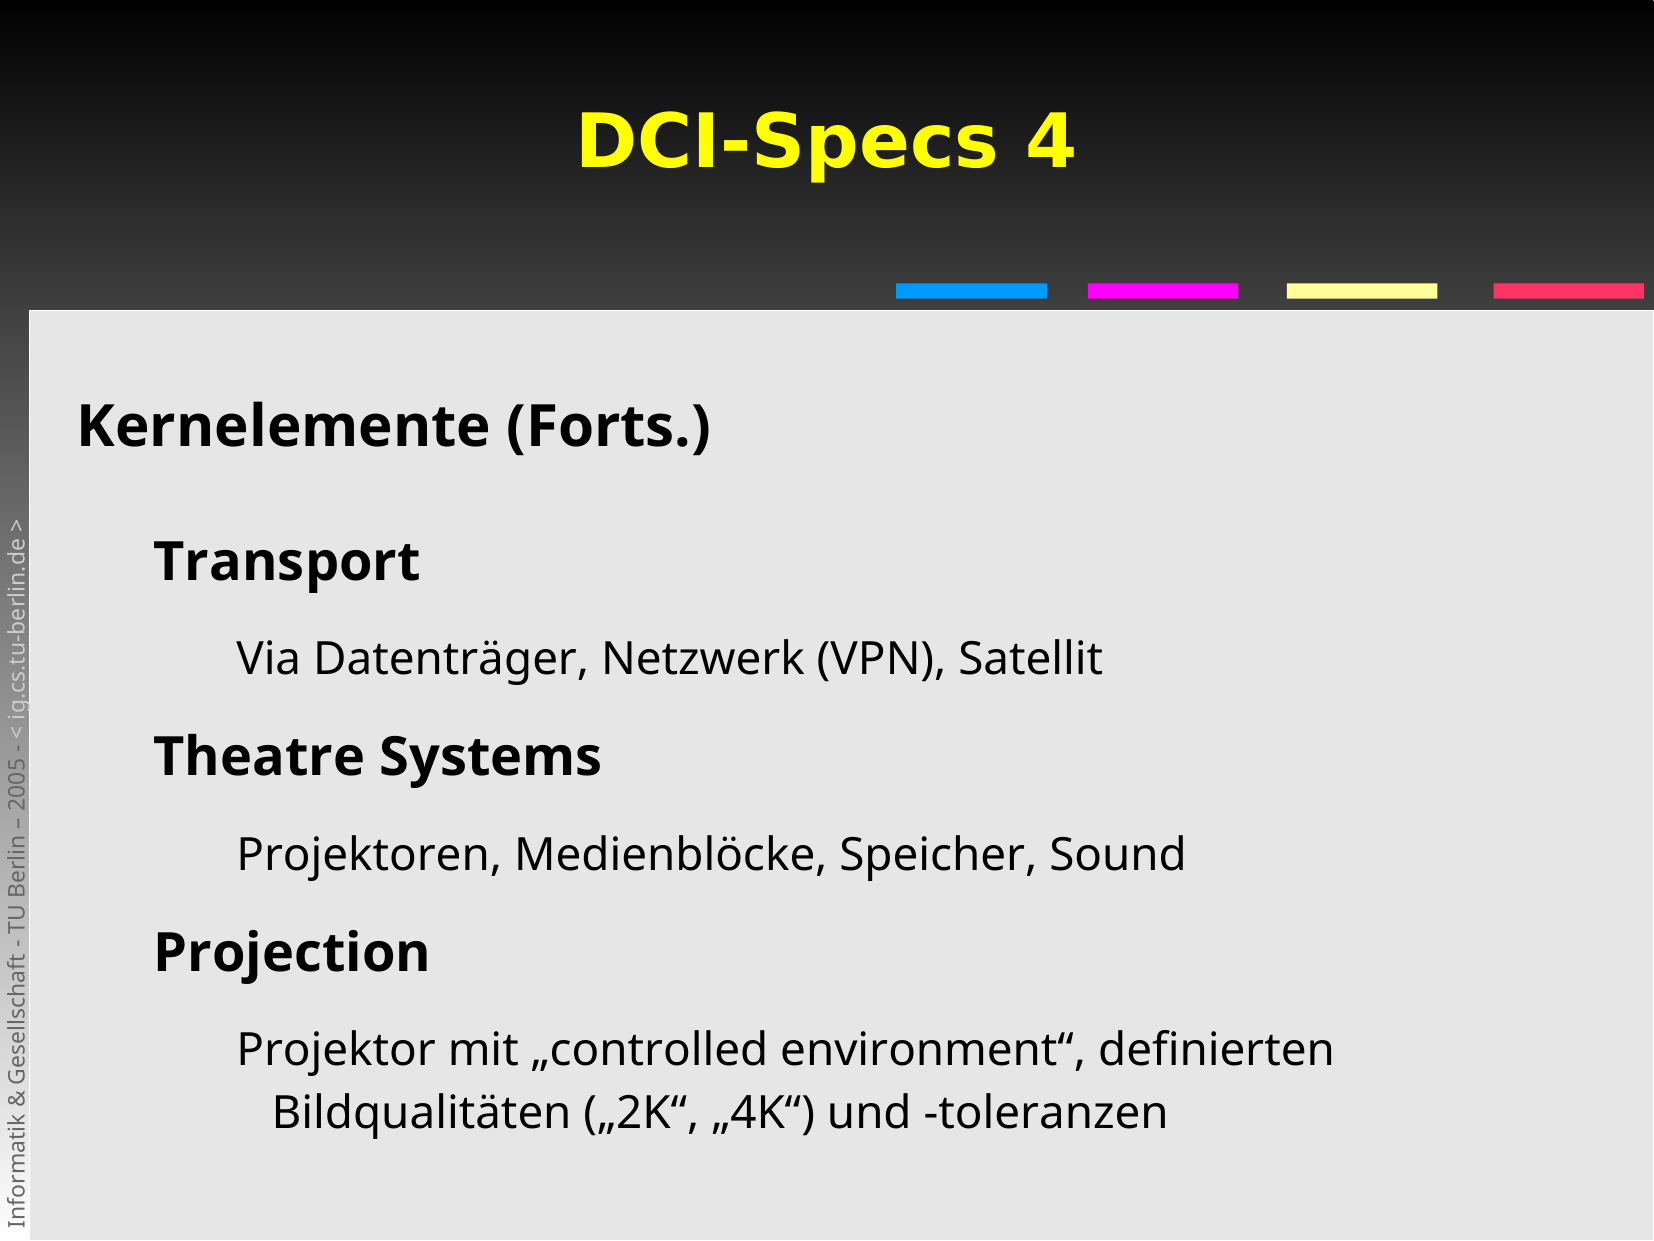

# DCI-Specs 4
Kernelemente (Forts.)
Transport
Via Datenträger, Netzwerk (VPN), Satellit
Theatre Systems
Projektoren, Medienblöcke, Speicher, Sound
Projection
Projektor mit „controlled environment“, definierten Bildqualitäten („2K“, „4K“) und -toleranzen